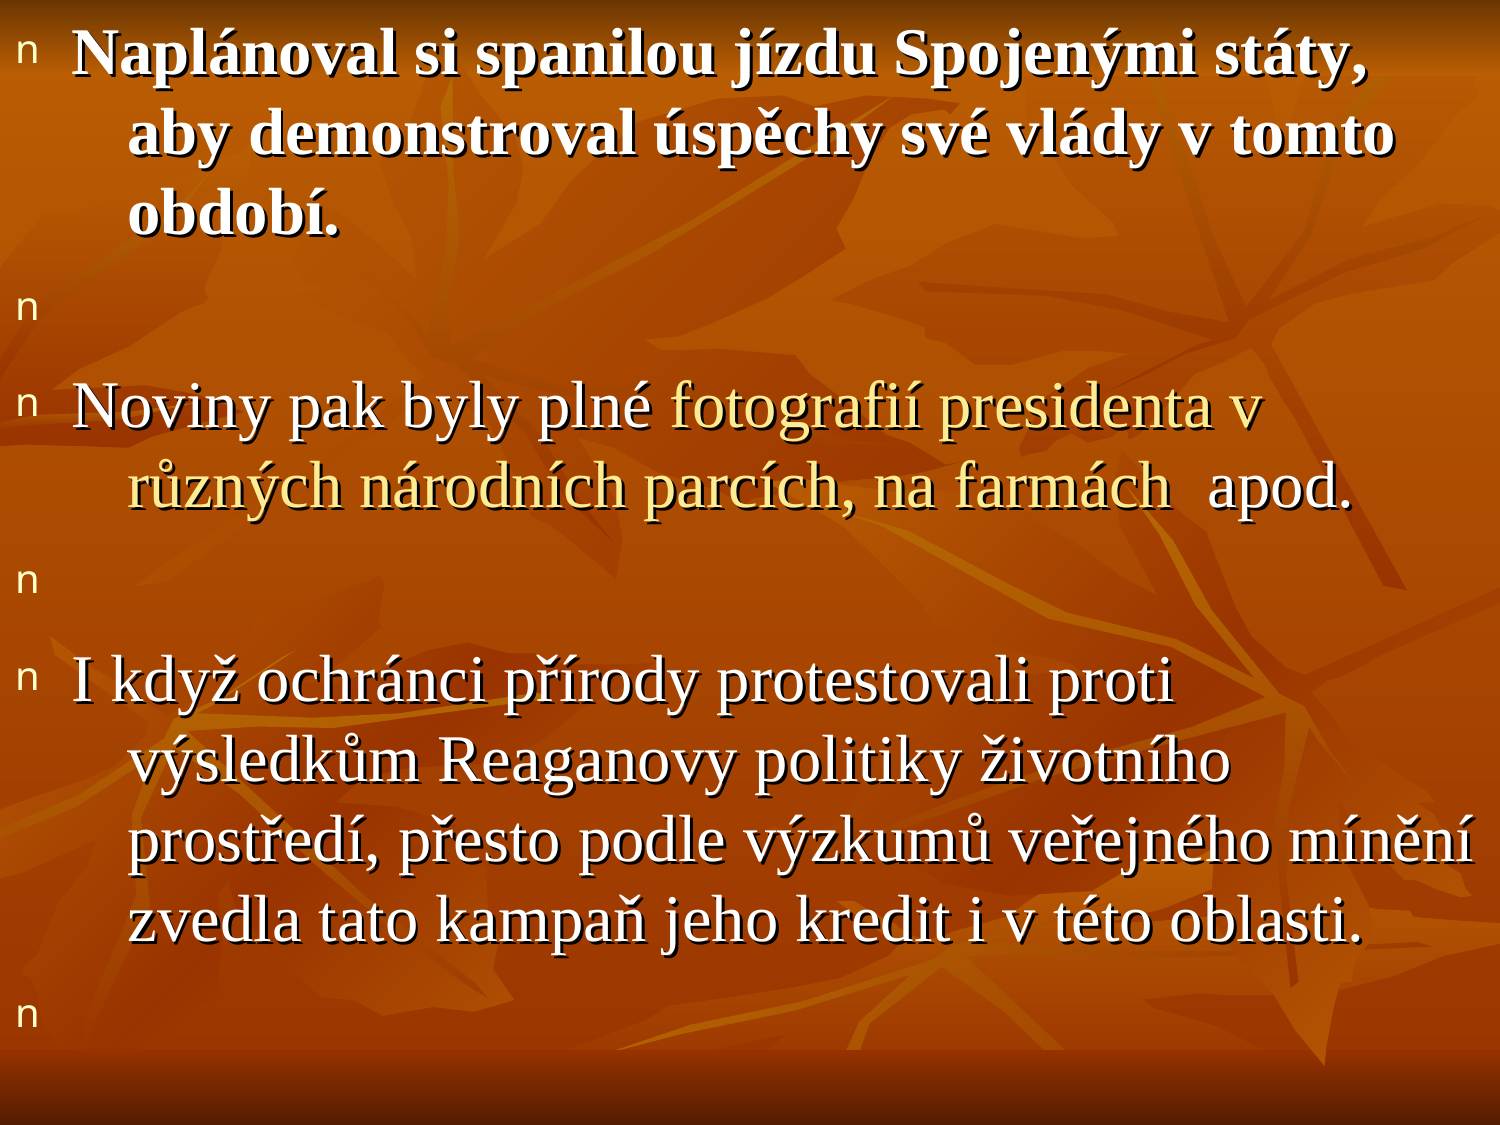

# Naplánoval si spanilou jízdu Spojenými státy, aby demonstroval úspěchy své vlády v tomto období.
Noviny pak byly plné fotografií presidenta v různých národních parcích, na farmách apod.
I když ochránci přírody protestovali proti výsledkům Reaganovy politiky životního prostředí, přesto podle výzkumů veřejného mínění zvedla tato kampaň jeho kredit i v této oblasti.